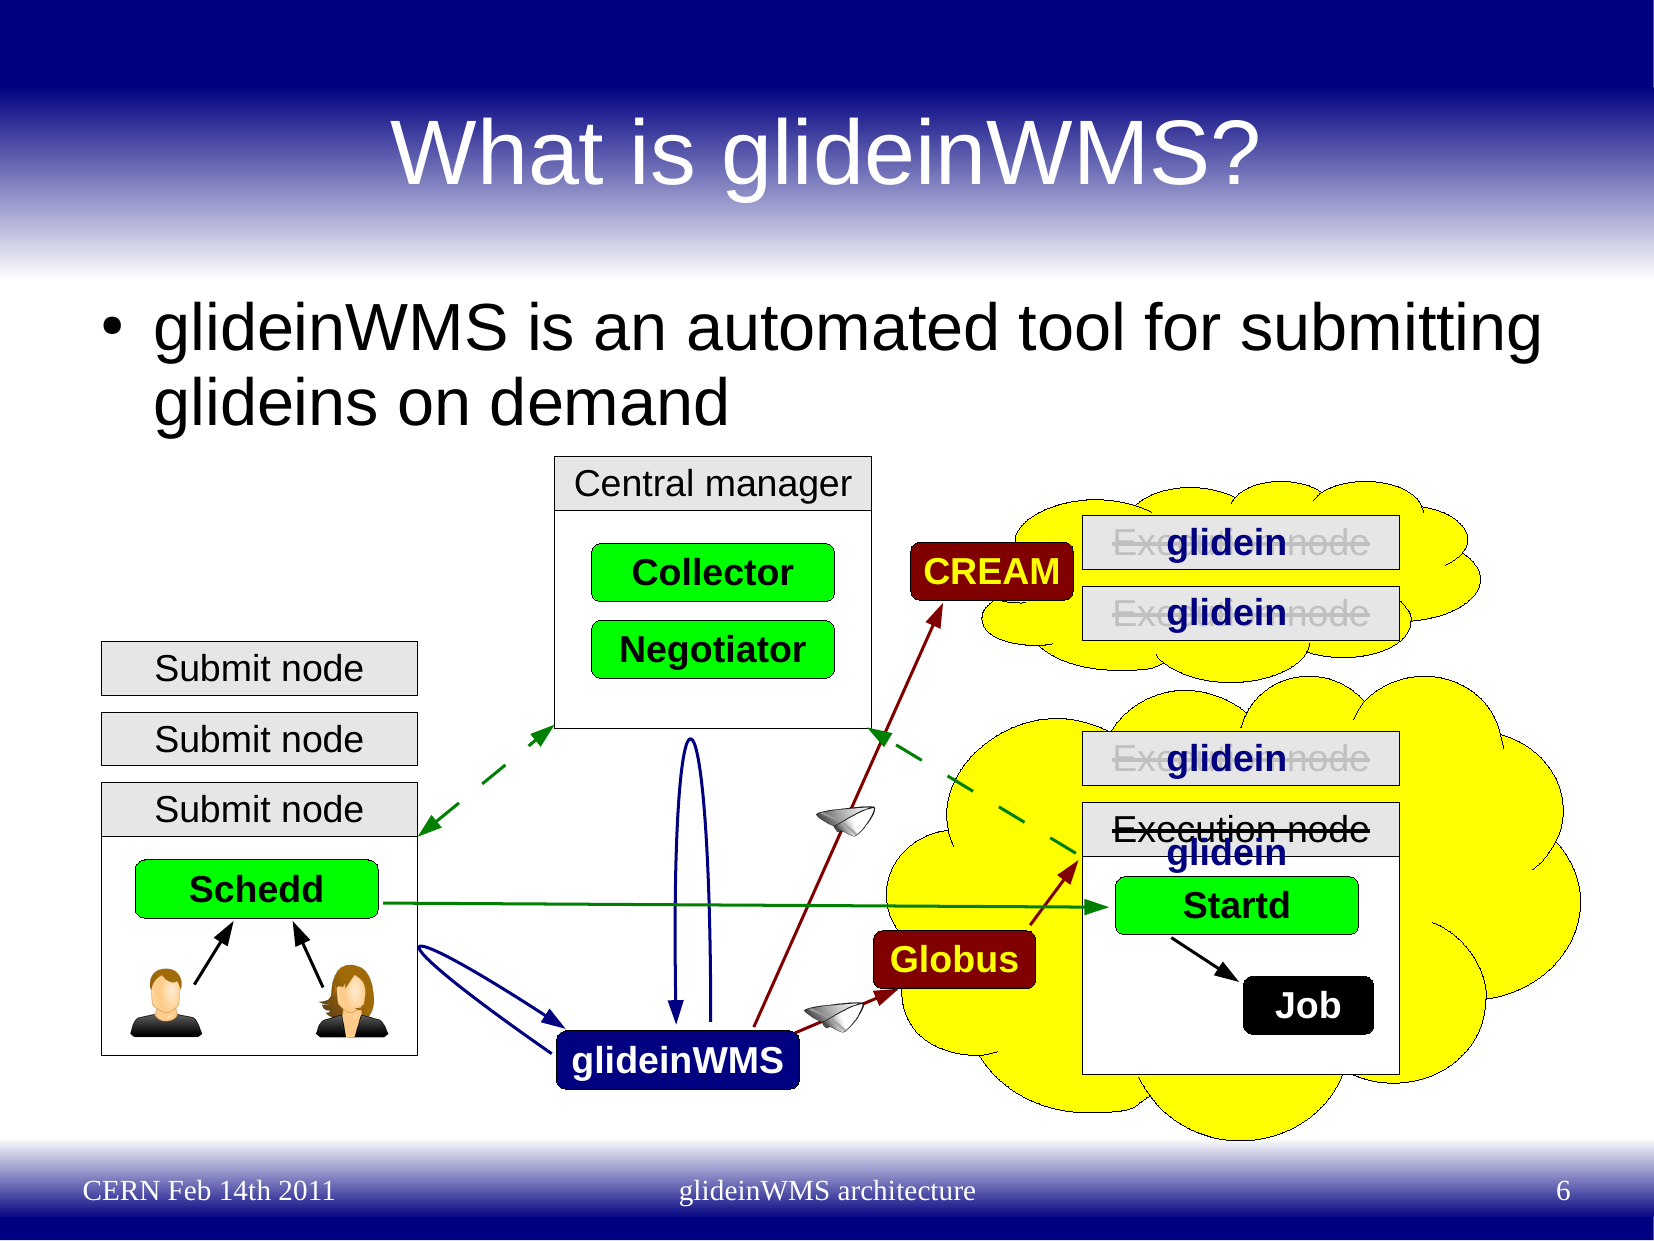

# What is glideinWMS?
glideinWMS is an automated tool for submitting glideins on demand
Central manager
glidein
Execution node
CREAM
Collector
glidein
Execution node
Negotiator
Submit node
Submit node
glidein
Execution node
Submit node
Execution node
glidein
Schedd
Startd
Globus
Globus
Job
glideinWMS
CERN Feb 14th 2011
glideinWMS architecture
6